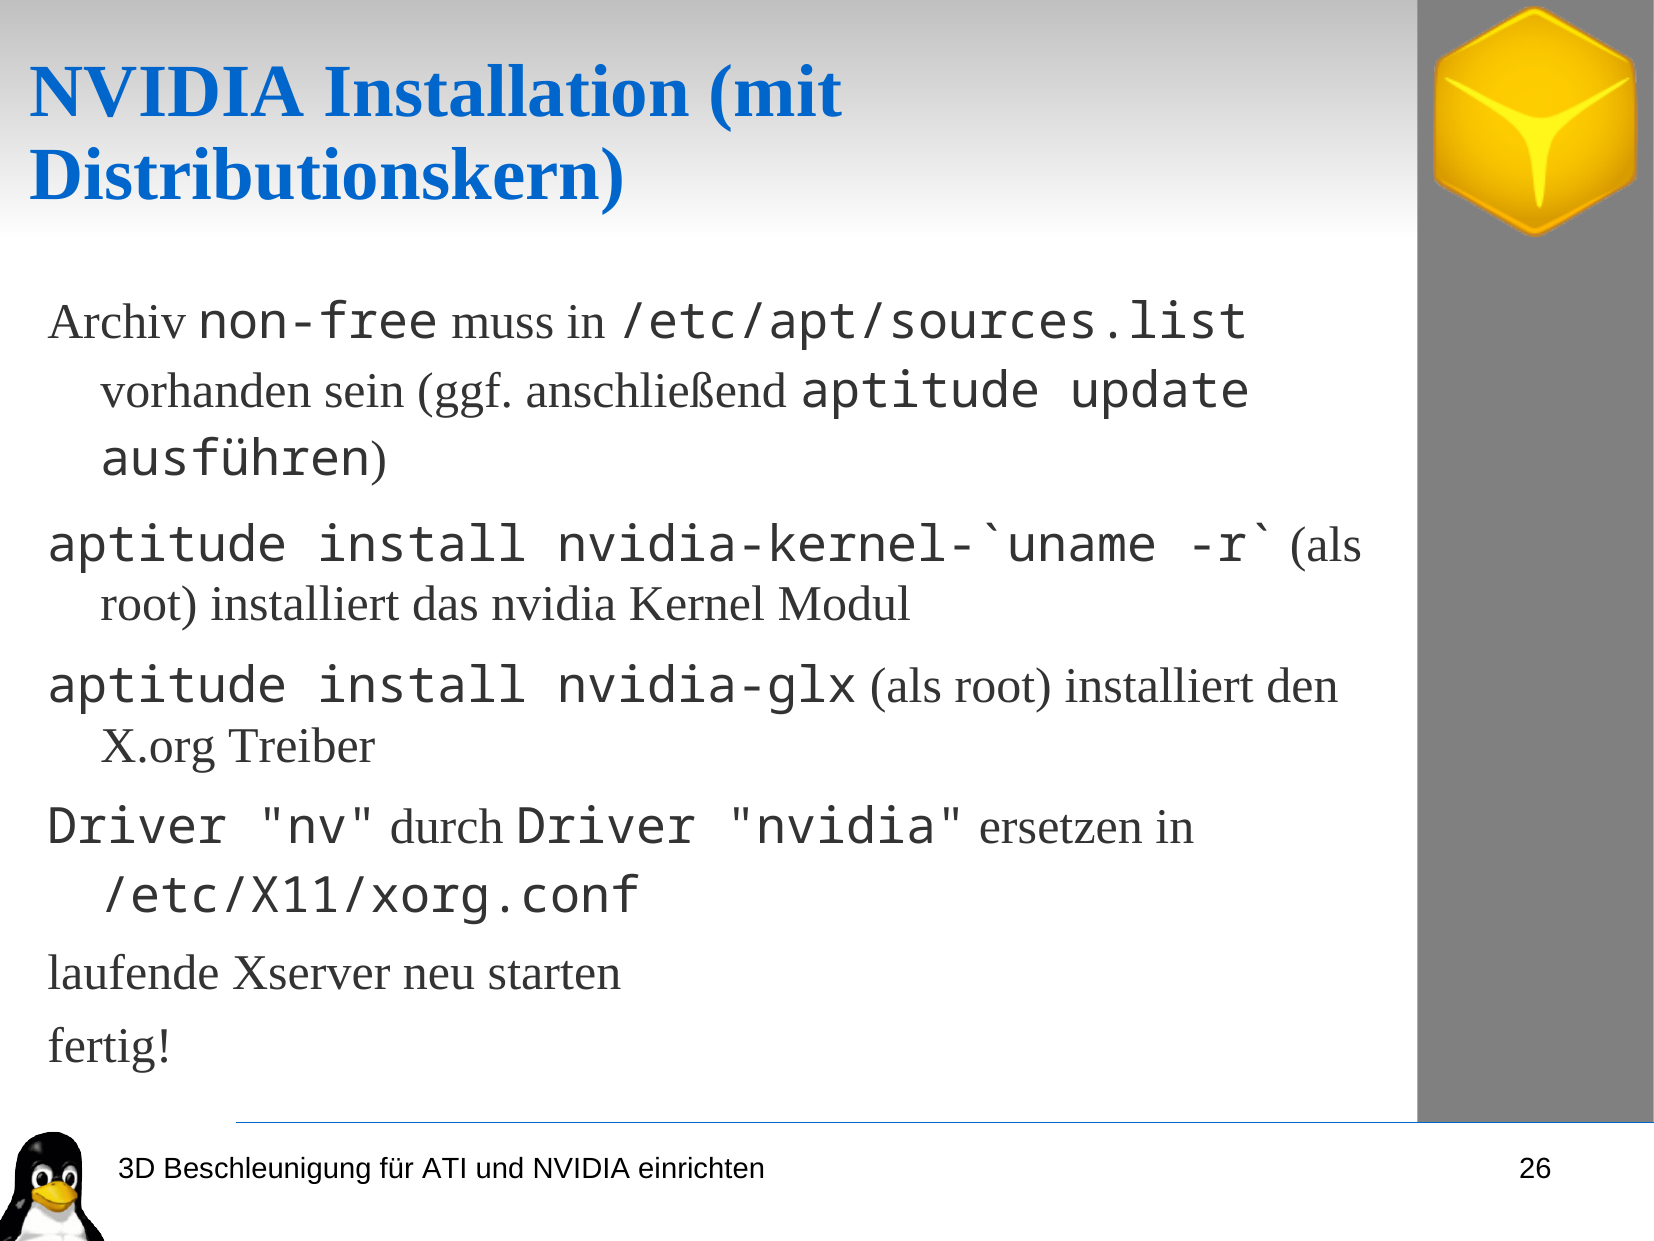

# NVIDIA Installation (mit Distributionskern)
Archiv non-free muss in /etc/apt/sources.list vorhanden sein (ggf. anschließend aptitude update ausführen)
aptitude install nvidia-kernel-`uname -r` (als root) installiert das nvidia Kernel Modul
aptitude install nvidia-glx (als root) installiert den X.org Treiber
Driver "nv" durch Driver "nvidia" ersetzen in /etc/X11/xorg.conf
laufende Xserver neu starten
fertig!
3D Beschleunigung für ATI und NVIDIA einrichten
26